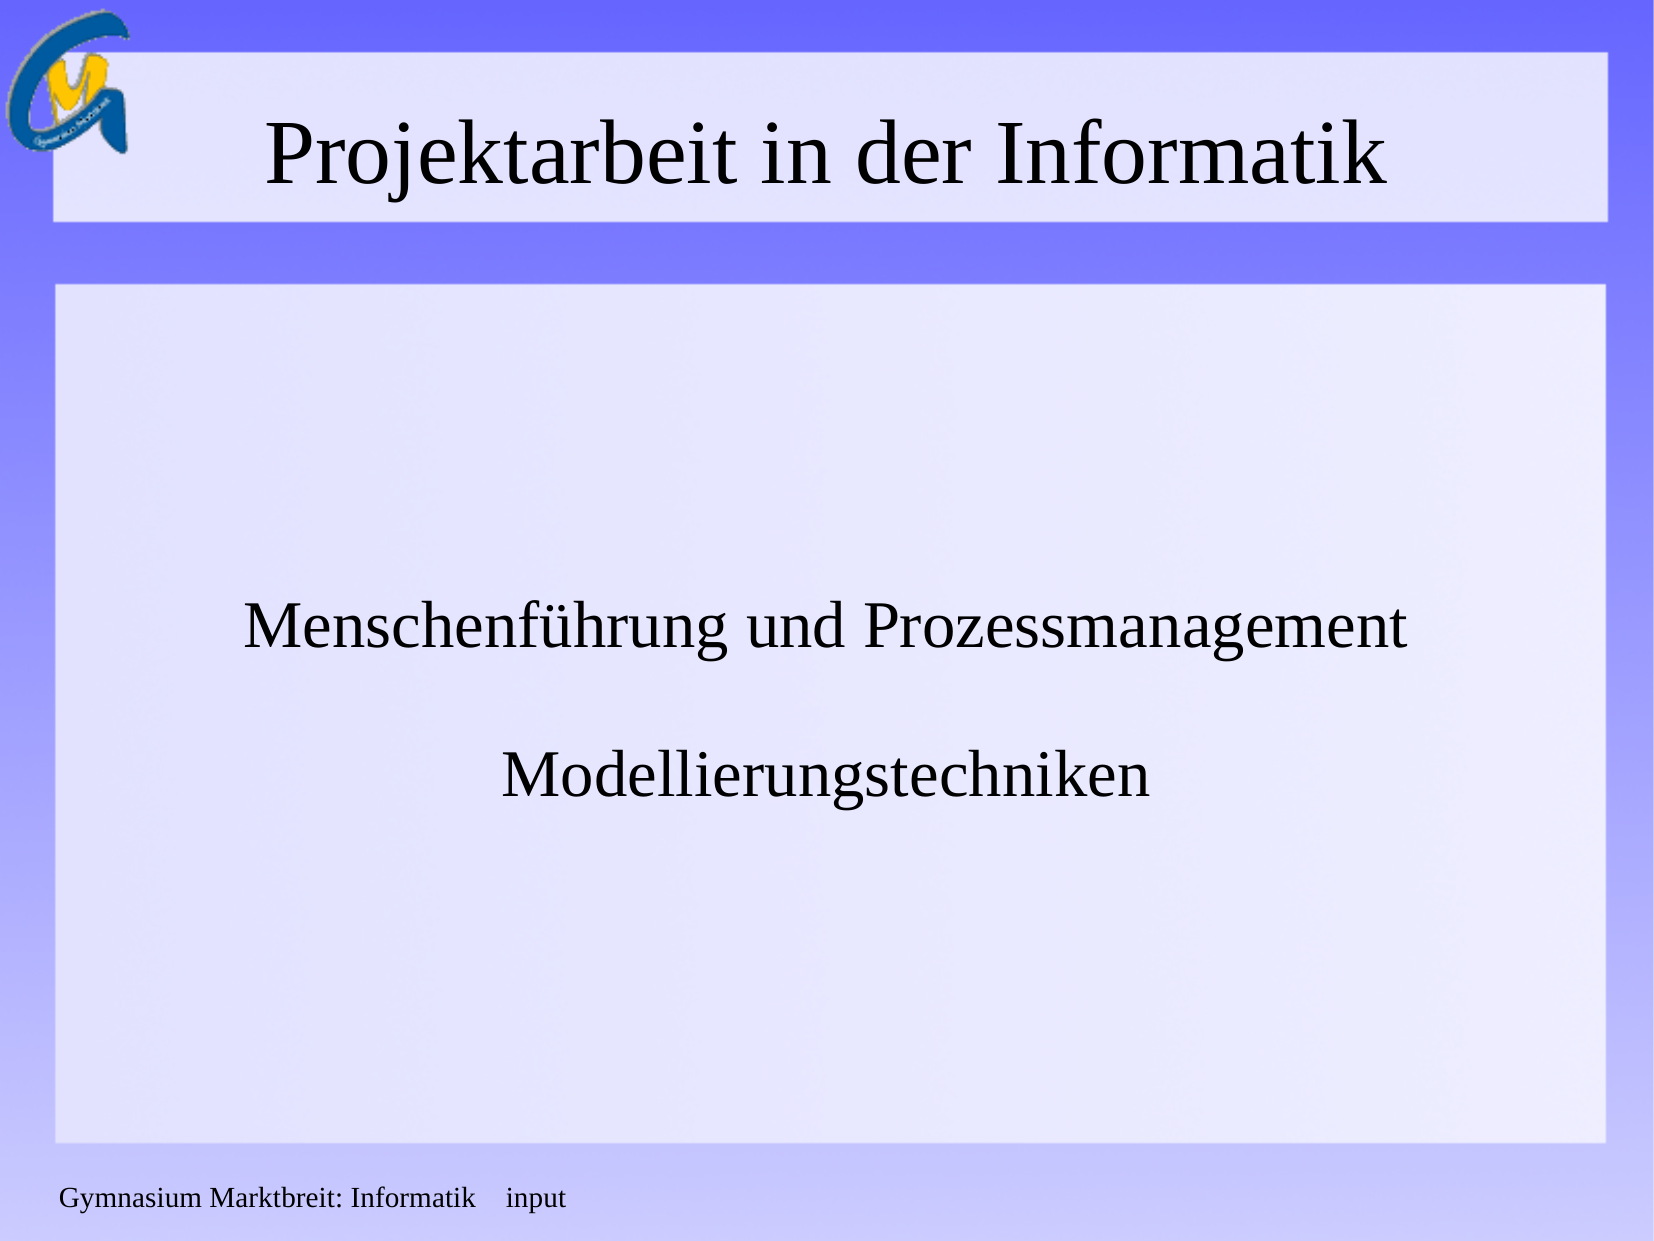

# Projektarbeit in der Informatik
Menschenführung und Prozessmanagement
Modellierungstechniken